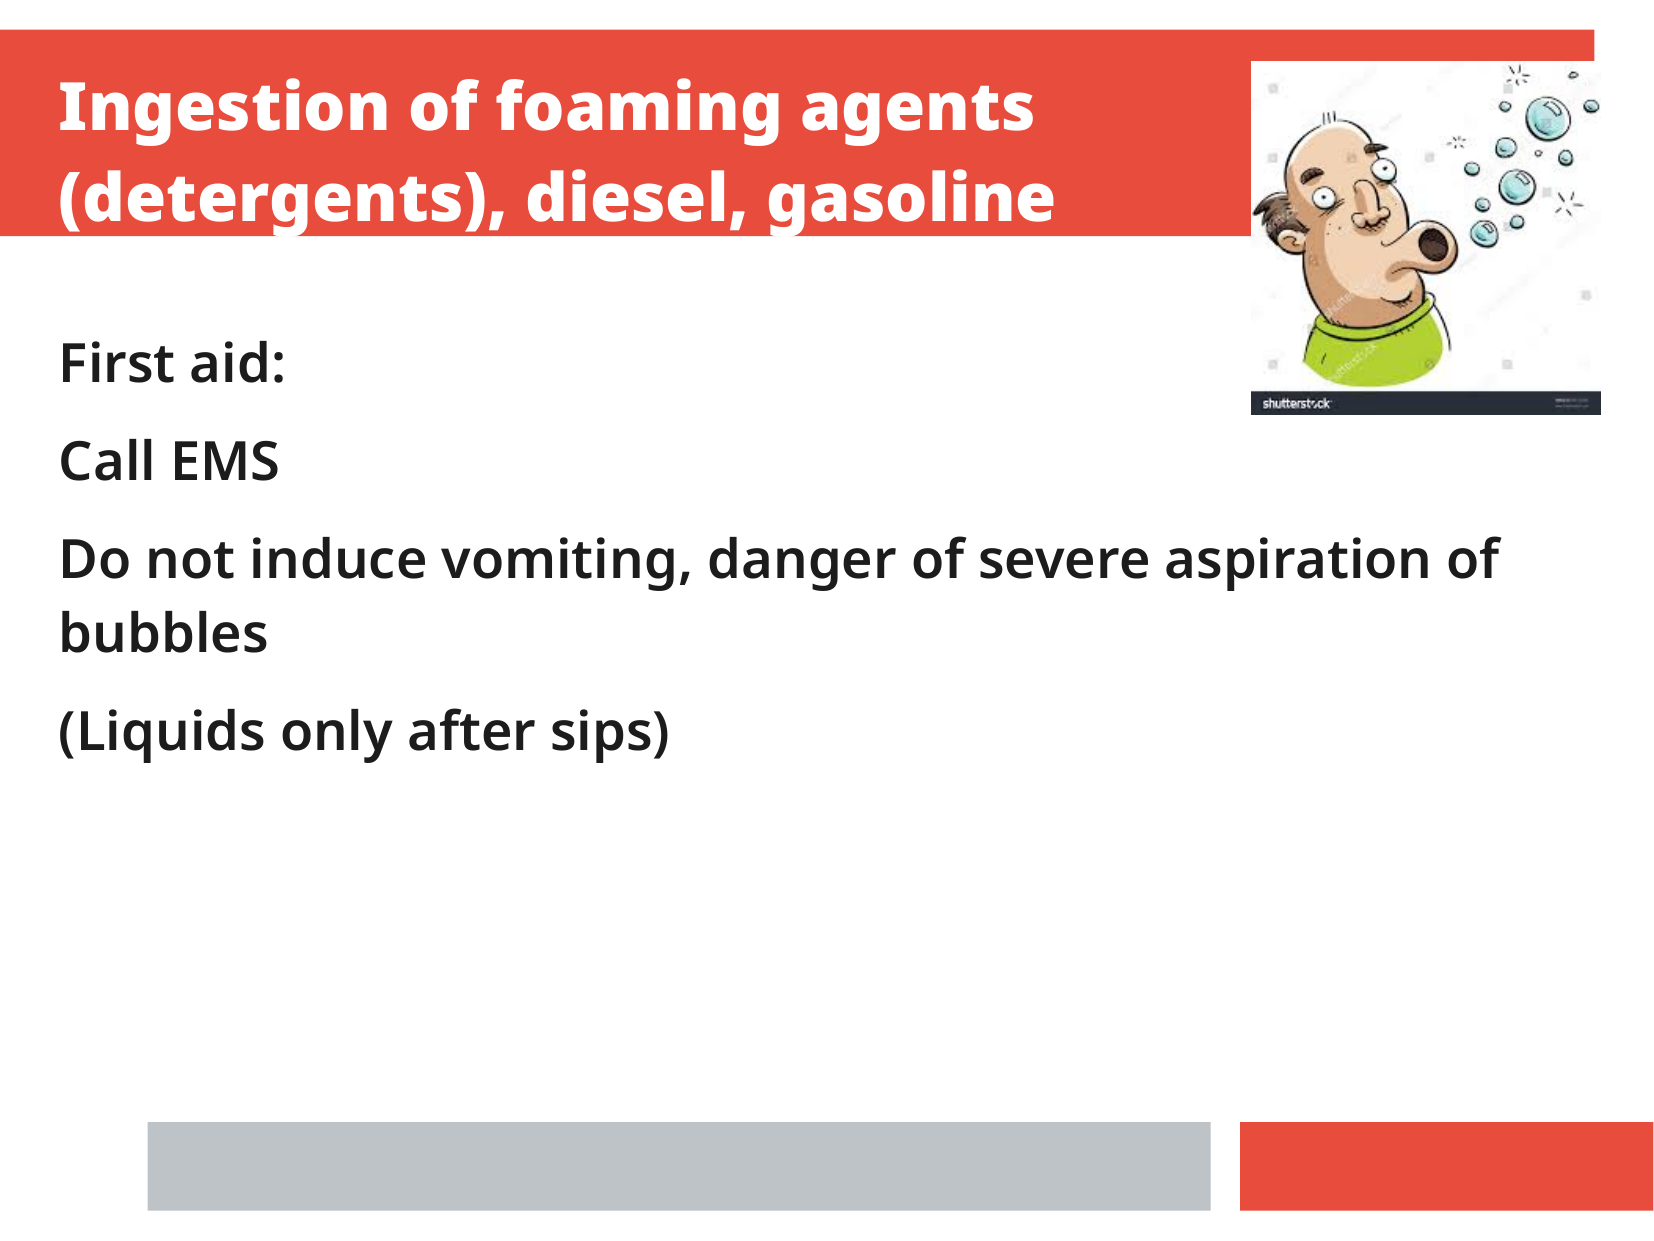

# Ingestion of foaming agents (detergents), diesel, gasoline
First aid:
Call EMS
Do not induce vomiting, danger of severe aspiration of bubbles
(Liquids only after sips)